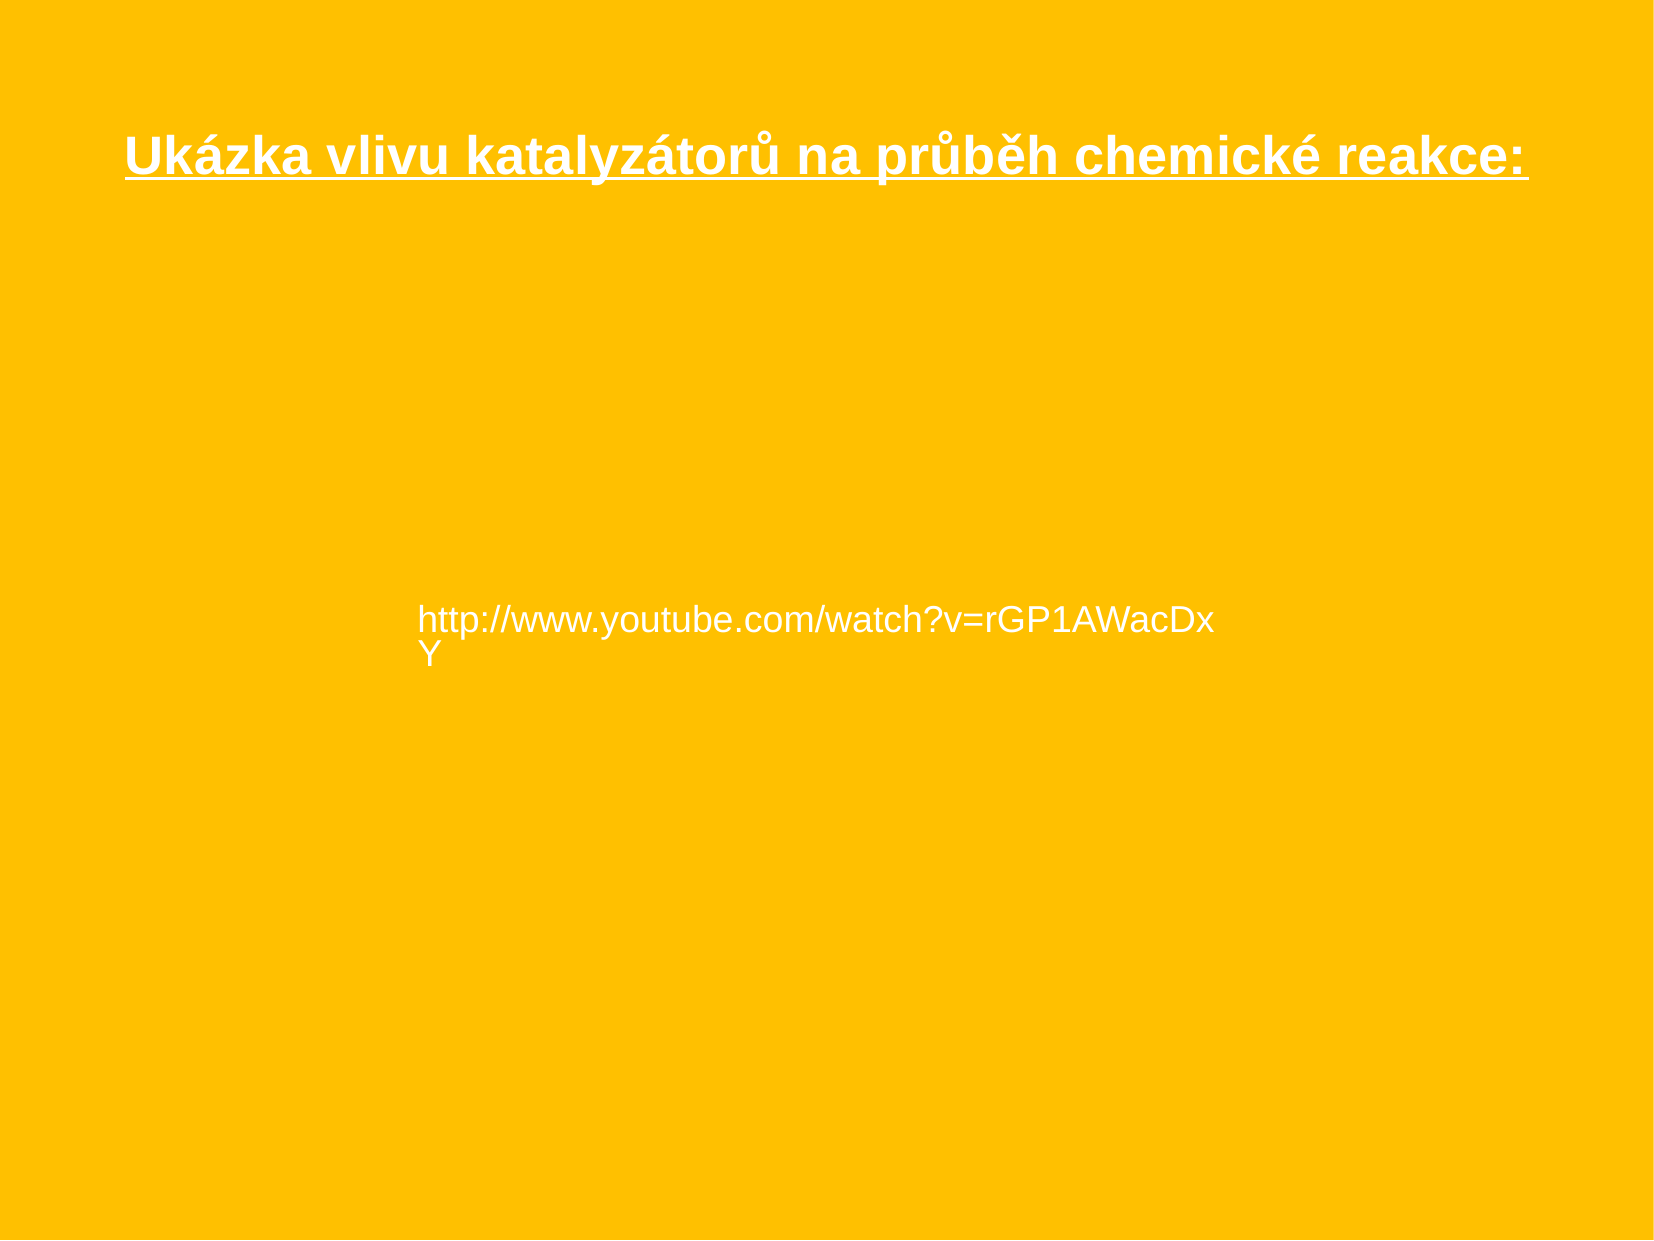

# Ukázka vlivu katalyzátorů na průběh chemické reakce:
http://www.youtube.com/watch?v=rGP1AWacDxY